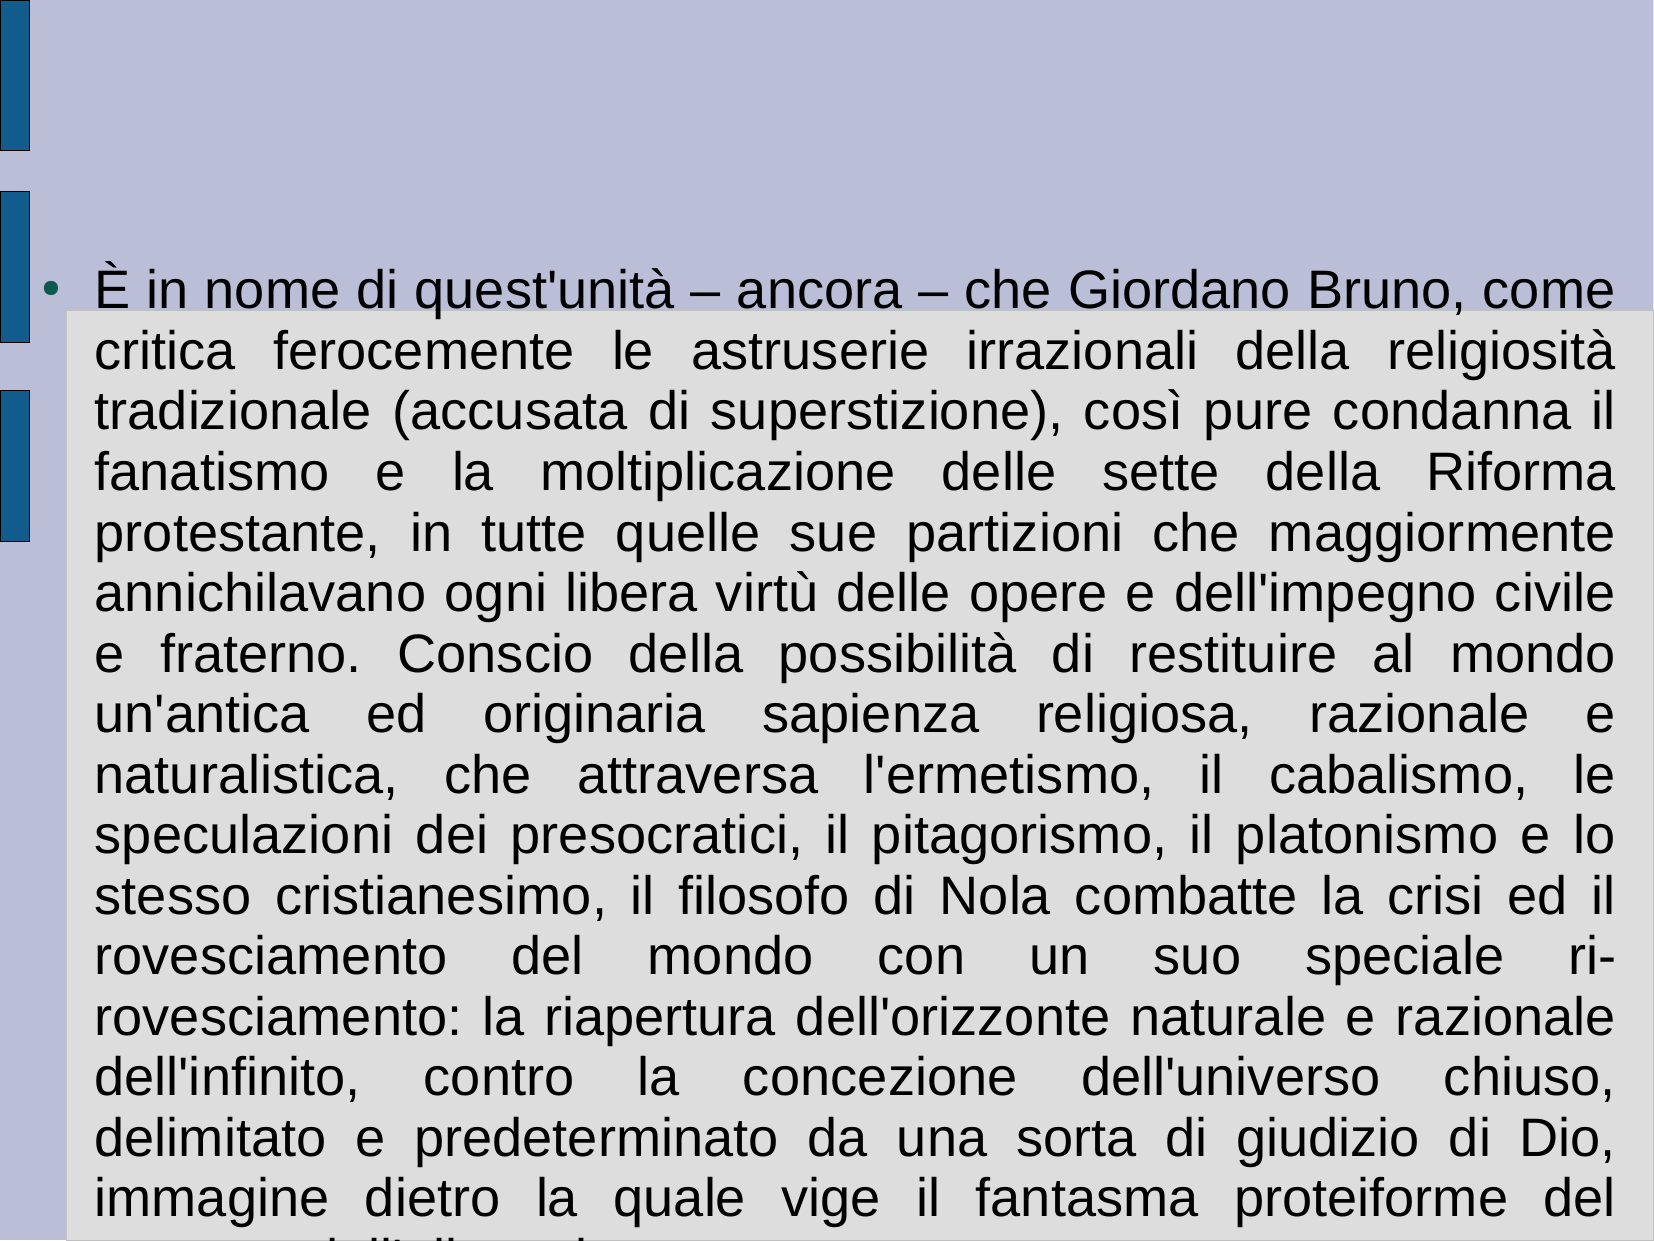

#
È in nome di quest'unità – ancora – che Giordano Bruno, come critica ferocemente le astruserie irrazionali della religiosità tradizionale (accusata di superstizione), così pure condanna il fanatismo e la moltiplicazione delle sette della Riforma protestante, in tutte quelle sue partizioni che maggiormente annichilavano ogni libera virtù delle opere e dell'impegno civile e fraterno. Conscio della possibilità di restituire al mondo un'antica ed originaria sapienza religiosa, razionale e naturalistica, che attraversa l'ermetismo, il cabalismo, le speculazioni dei presocratici, il pitagorismo, il platonismo e lo stesso cristianesimo, il filosofo di Nola combatte la crisi ed il rovesciamento del mondo con un suo speciale ri-rovesciamento: la riapertura dell'orizzonte naturale e razionale dell'infinito, contro la concezione dell'universo chiuso, delimitato e predeterminato da una sorta di giudizio di Dio, immagine dietro la quale vige il fantasma proteiforme del potere e dell'alienazione umana.